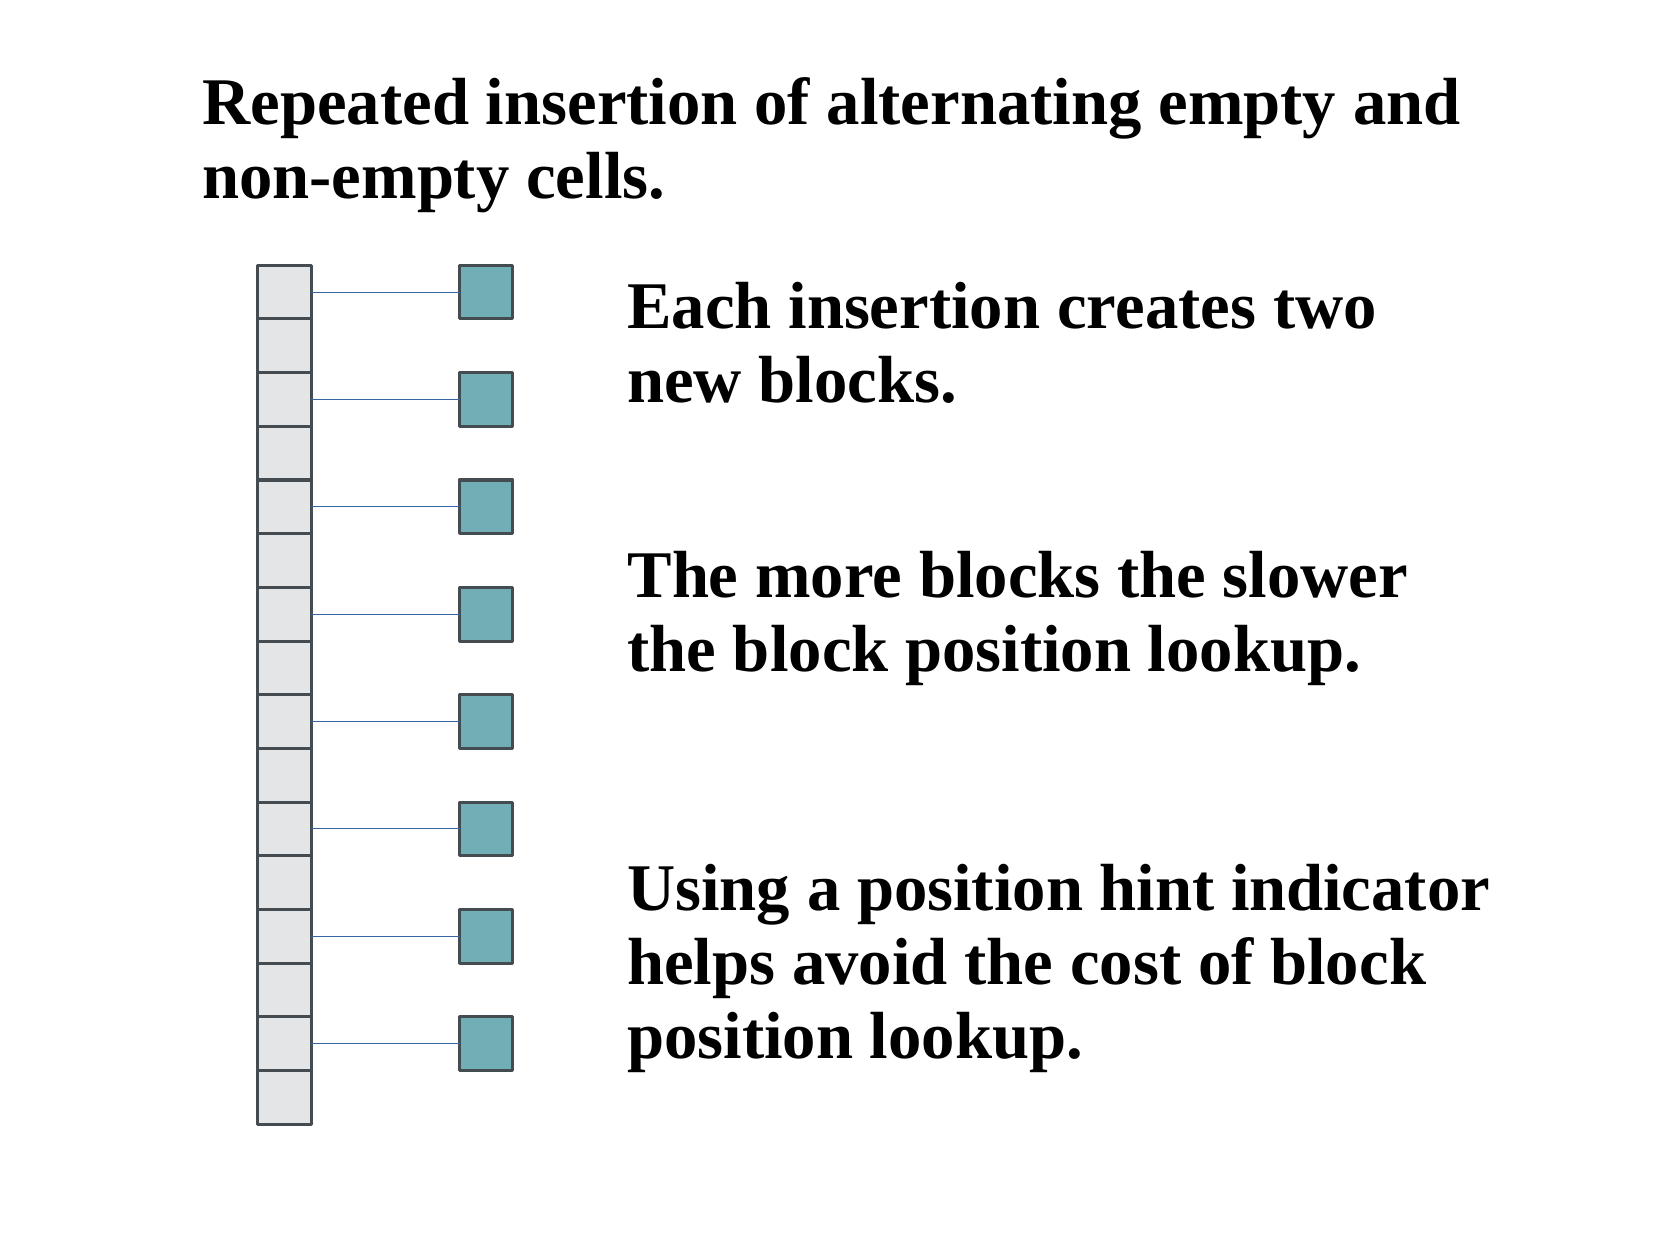

Repeated insertion of alternating empty and non-empty cells.
Each insertion creates two new blocks.
The more blocks the slower the block position lookup.
Using a position hint indicator helps avoid the cost of block position lookup.